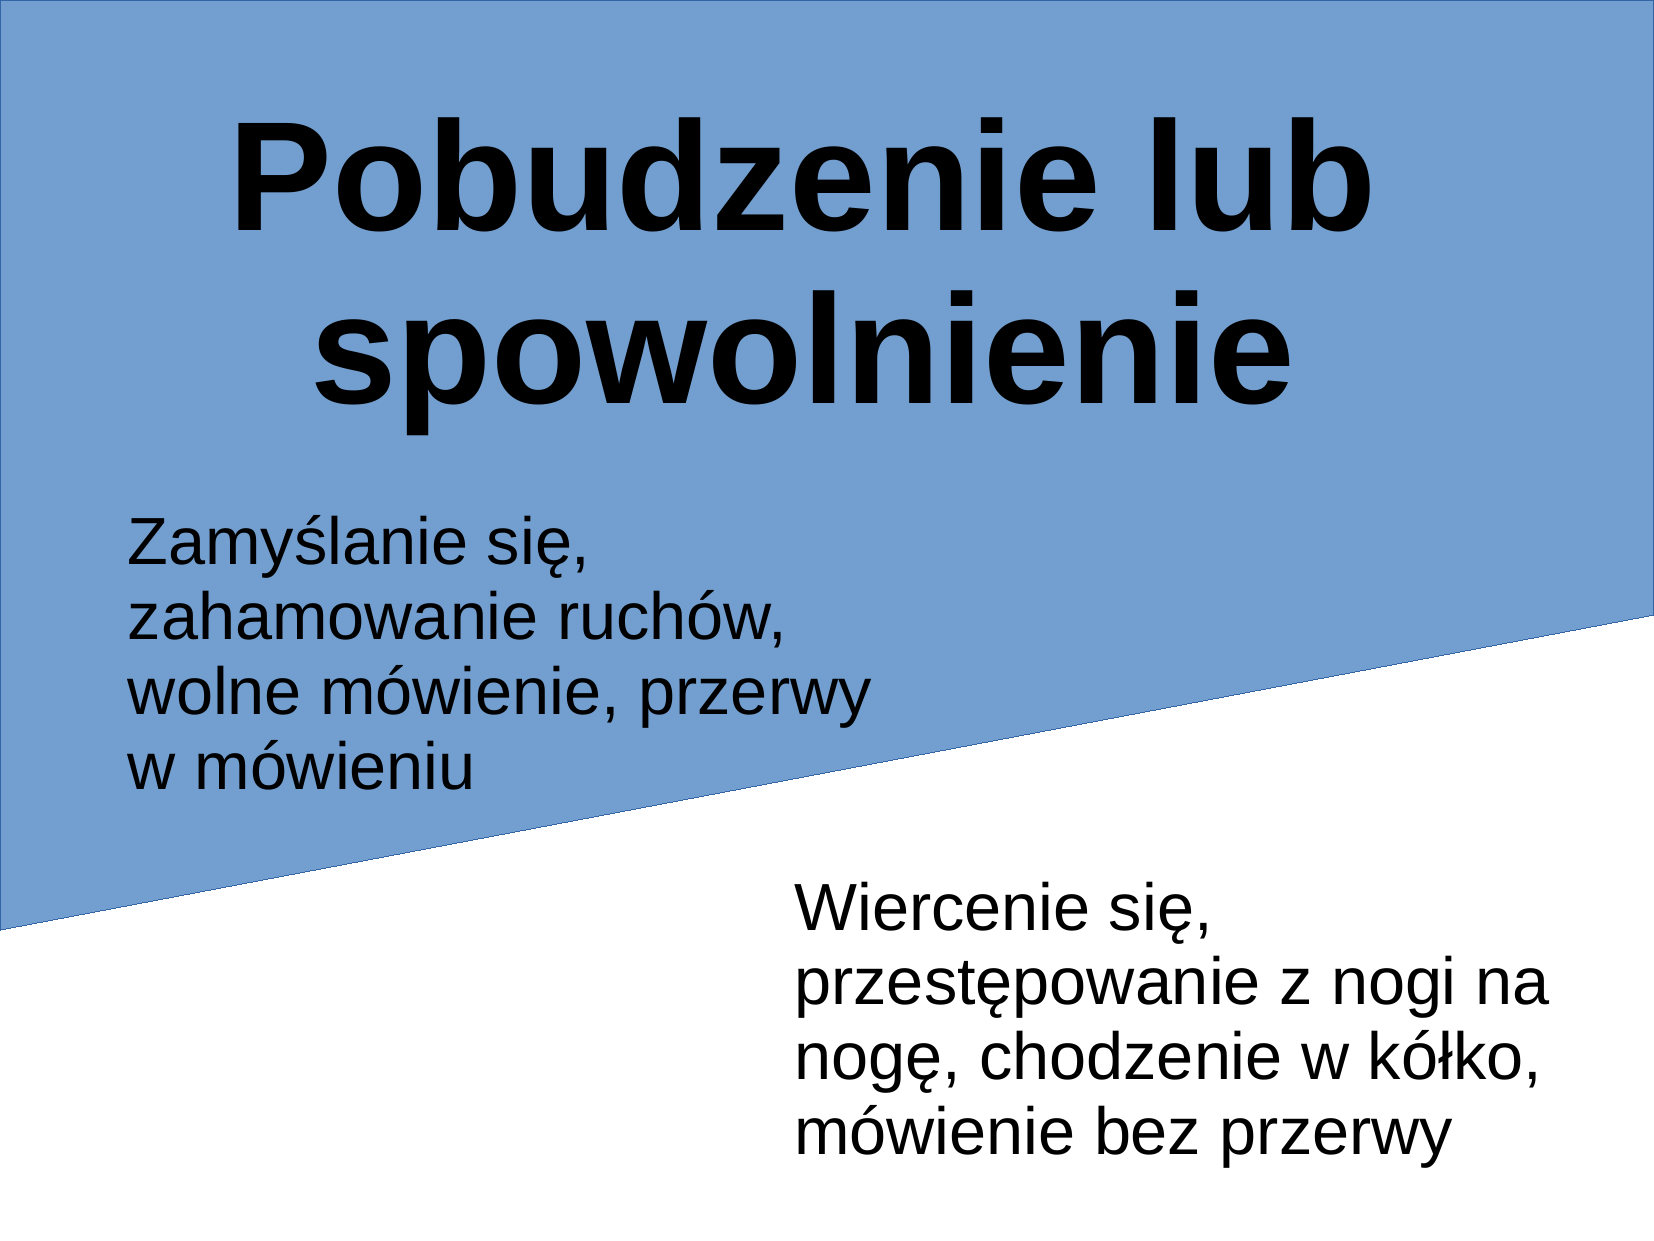

# Pobudzenie lub spowolnienie
Zamyślanie się, zahamowanie ruchów, wolne mówienie, przerwy w mówieniu
Wiercenie się, przestępowanie z nogi na nogę, chodzenie w kółko, mówienie bez przerwy